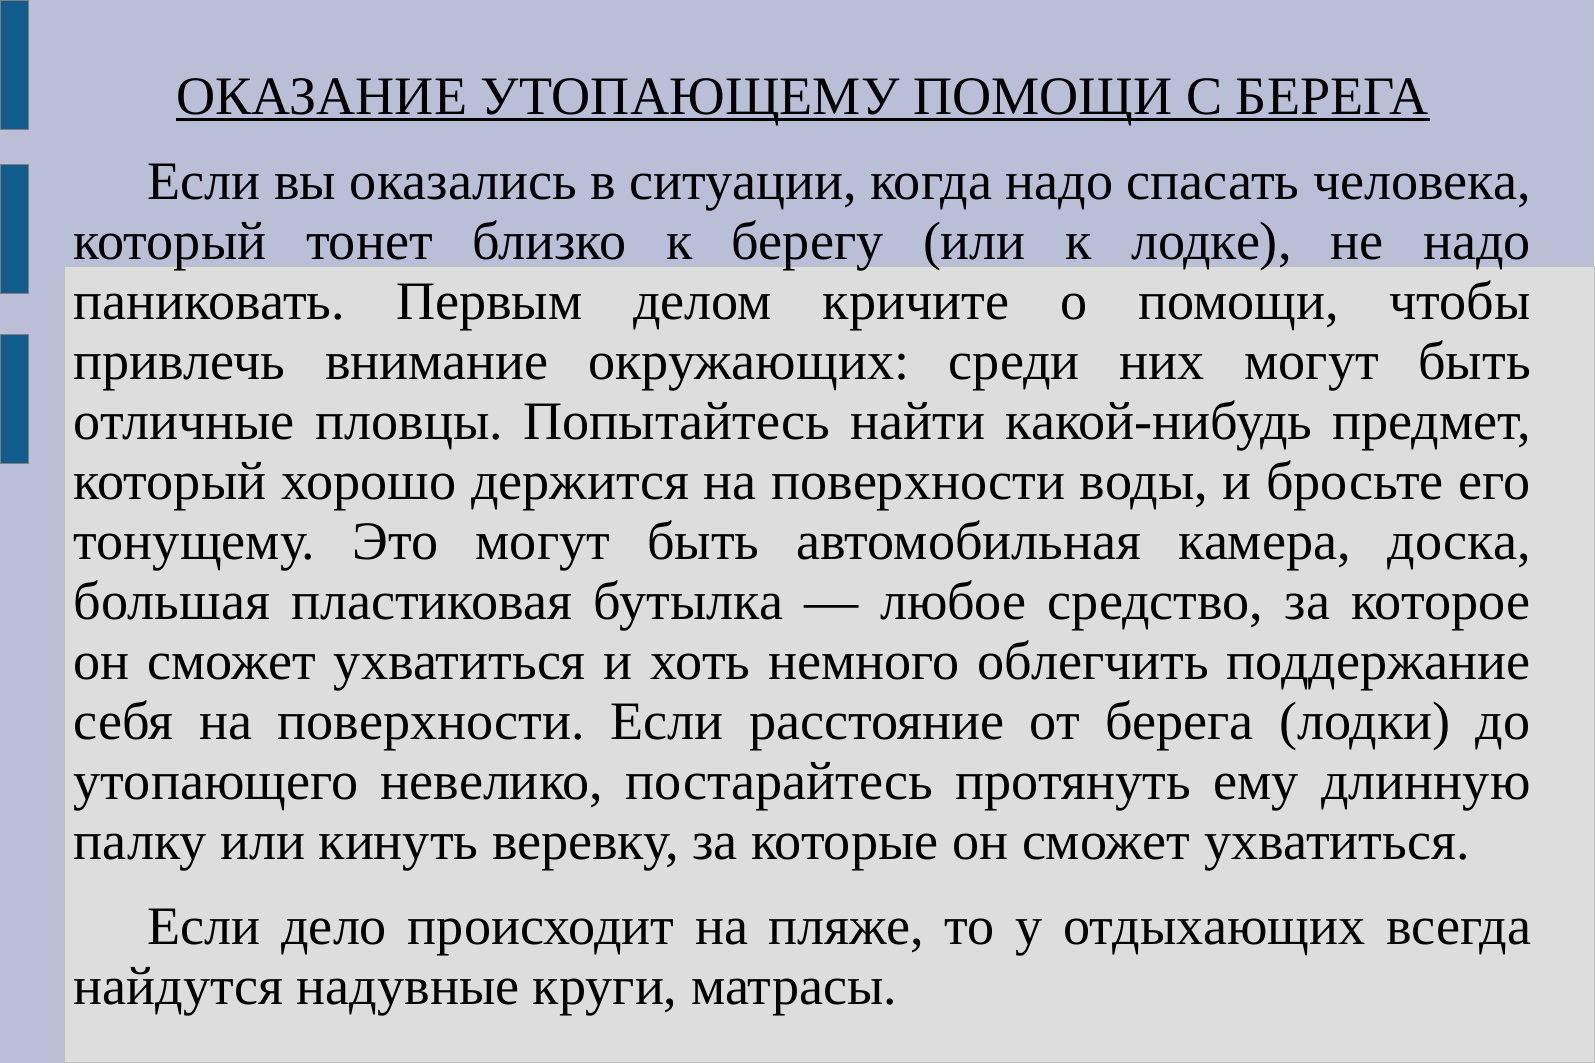

ОКАЗАНИЕ УТОПАЮЩЕМУ ПОМОЩИ С БЕРЕГА
	Если вы оказались в ситуации, когда надо спасать человека, который тонет близко к берегу (или к лодке), не надо паниковать. Первым делом кричите о помощи, чтобы привлечь внимание окружающих: среди них могут быть отличные пловцы. Попытайтесь найти какой-нибудь предмет, который хорошо держится на поверхности воды, и бросьте его тонущему. Это могут быть автомобильная камера, доска, большая пластиковая бутылка — любое средство, за которое он сможет ухватиться и хоть немного облегчить поддержание себя на поверхности. Если расстояние от берега (лодки) до утопающего невелико, постарайтесь протянуть ему длинную палку или кинуть веревку, за которые он сможет ухватиться.
	Если дело происходит на пляже, то у отдыхающих всегда найдутся надувные круги, матрасы.